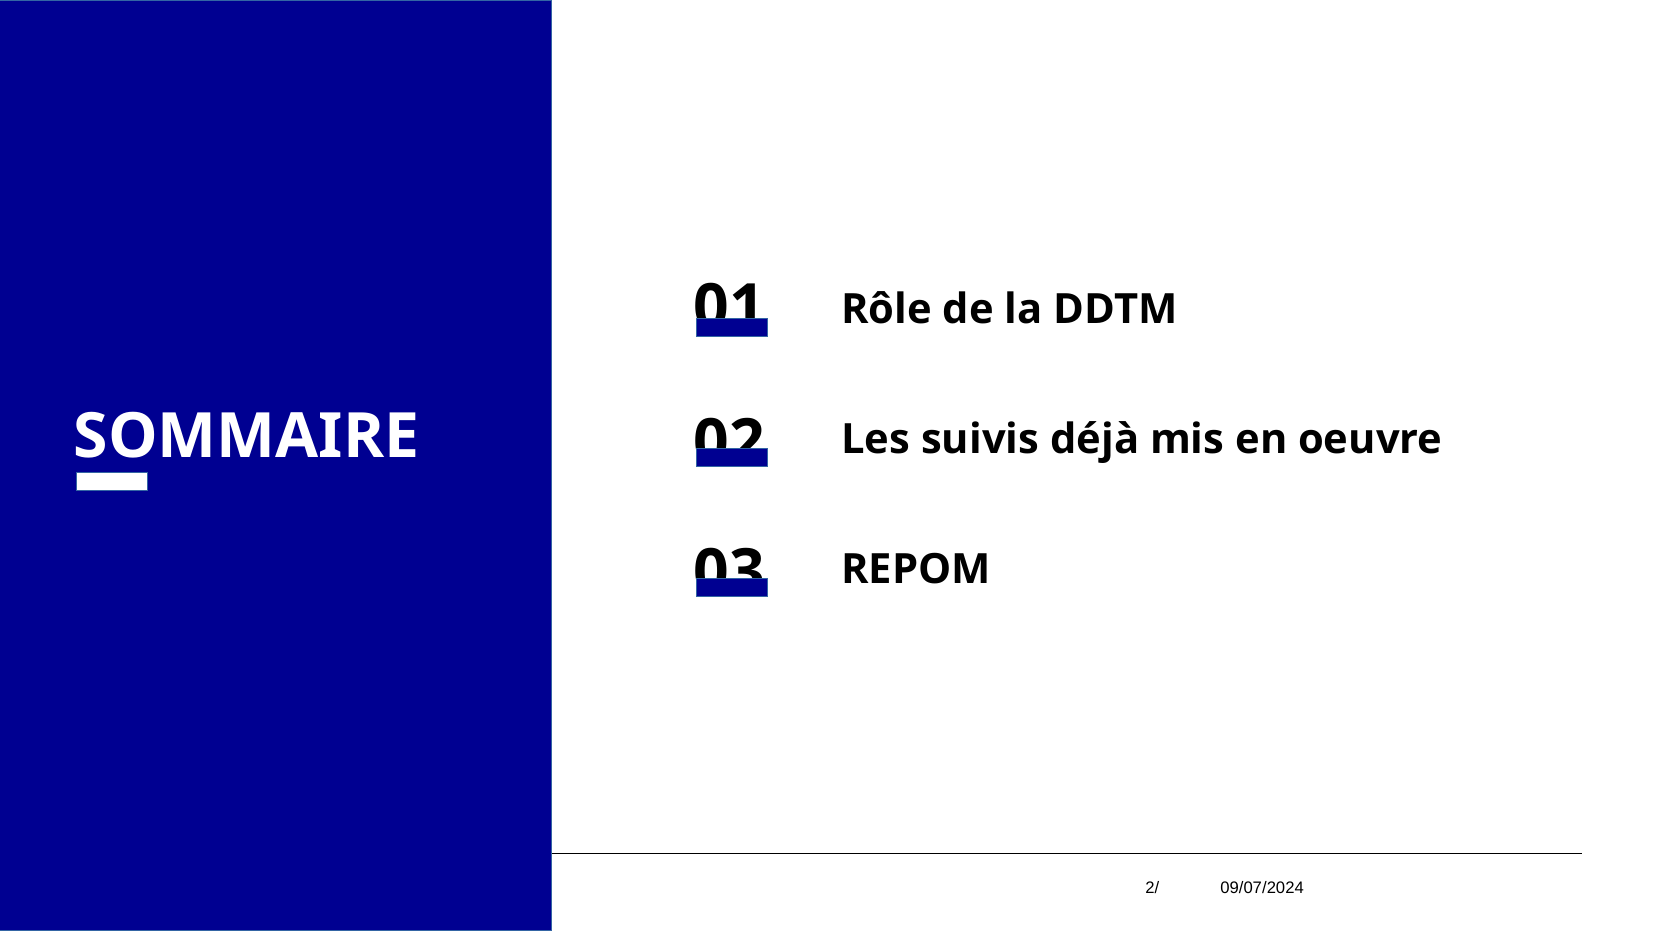

01
Rôle de la DDTM
SOMMAIRE
02
Les suivis déjà mis en oeuvre
03
REPOM